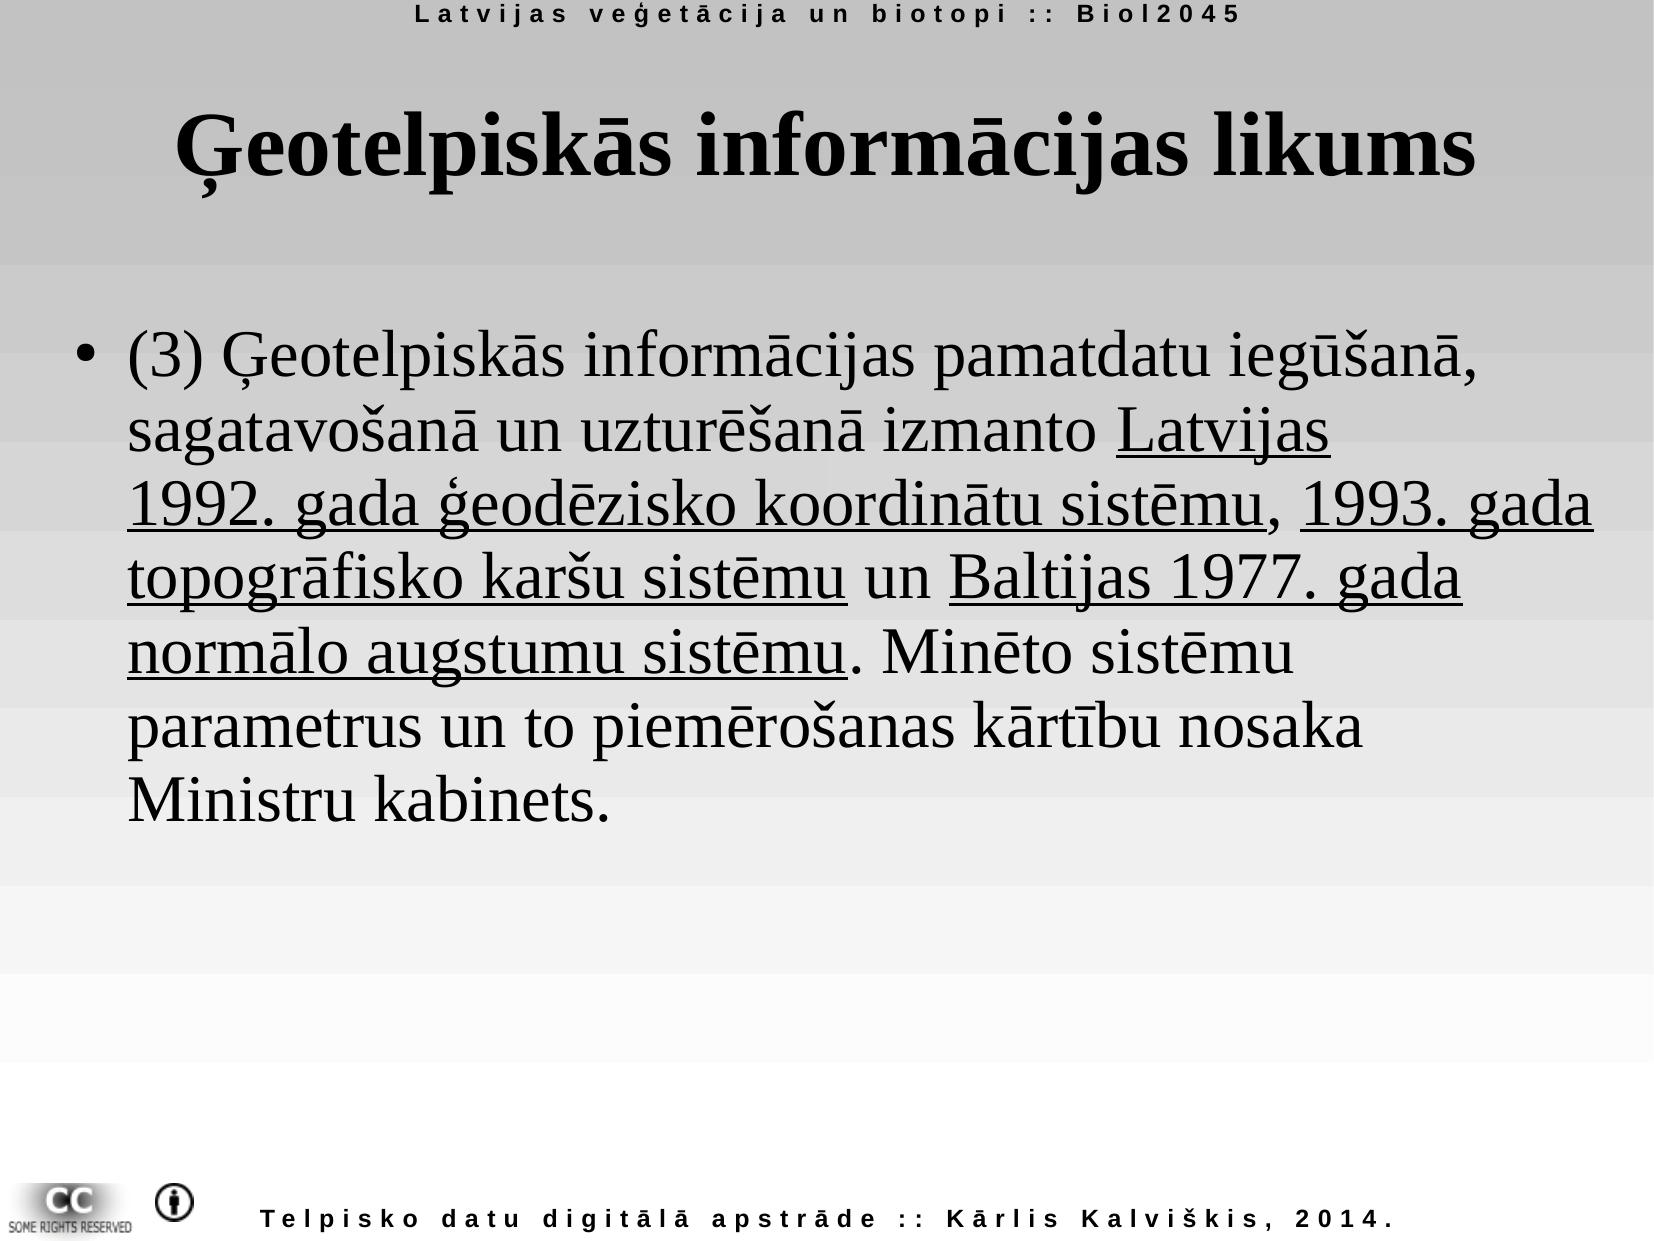

# Ģeotelpiskās informācijas likums
(3) Ģeotelpiskās informācijas pamatdatu iegūšanā, sagatavošanā un uzturēšanā izmanto Latvijas 1992. gada ģeodēzisko koordinātu sistēmu, 1993. gada topogrāfisko karšu sistēmu un Baltijas 1977. gada normālo augstumu sistēmu. Minēto sistēmu parametrus un to piemērošanas kārtību nosaka Ministru kabinets.